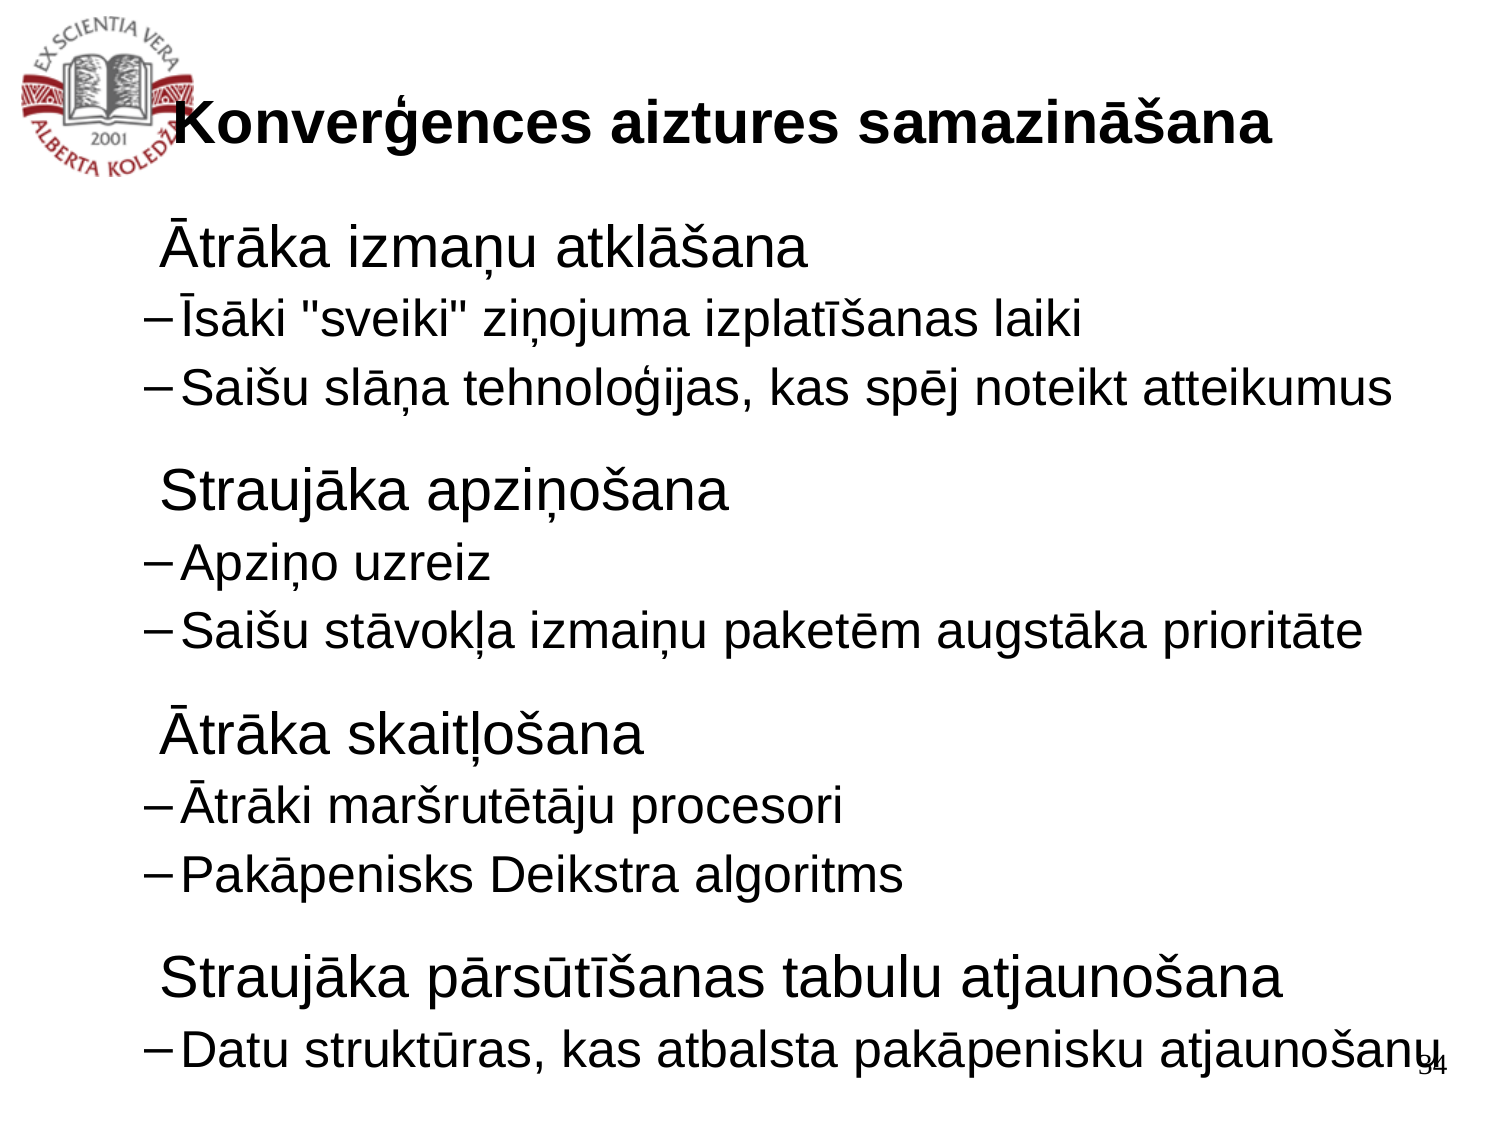

# Konverģences aiztures samazināšana
Ātrāka izmaņu atklāšana
Īsāki "sveiki" ziņojuma izplatīšanas laiki
Saišu slāņa tehnoloģijas, kas spēj noteikt atteikumus
Straujāka apziņošana
Apziņo uzreiz
Saišu stāvokļa izmaiņu paketēm augstāka prioritāte
Ātrāka skaitļošana
Ātrāki maršrutētāju procesori
Pakāpenisks Deikstra algoritms
Straujāka pārsūtīšanas tabulu atjaunošana
Datu struktūras, kas atbalsta pakāpenisku atjaunošanu